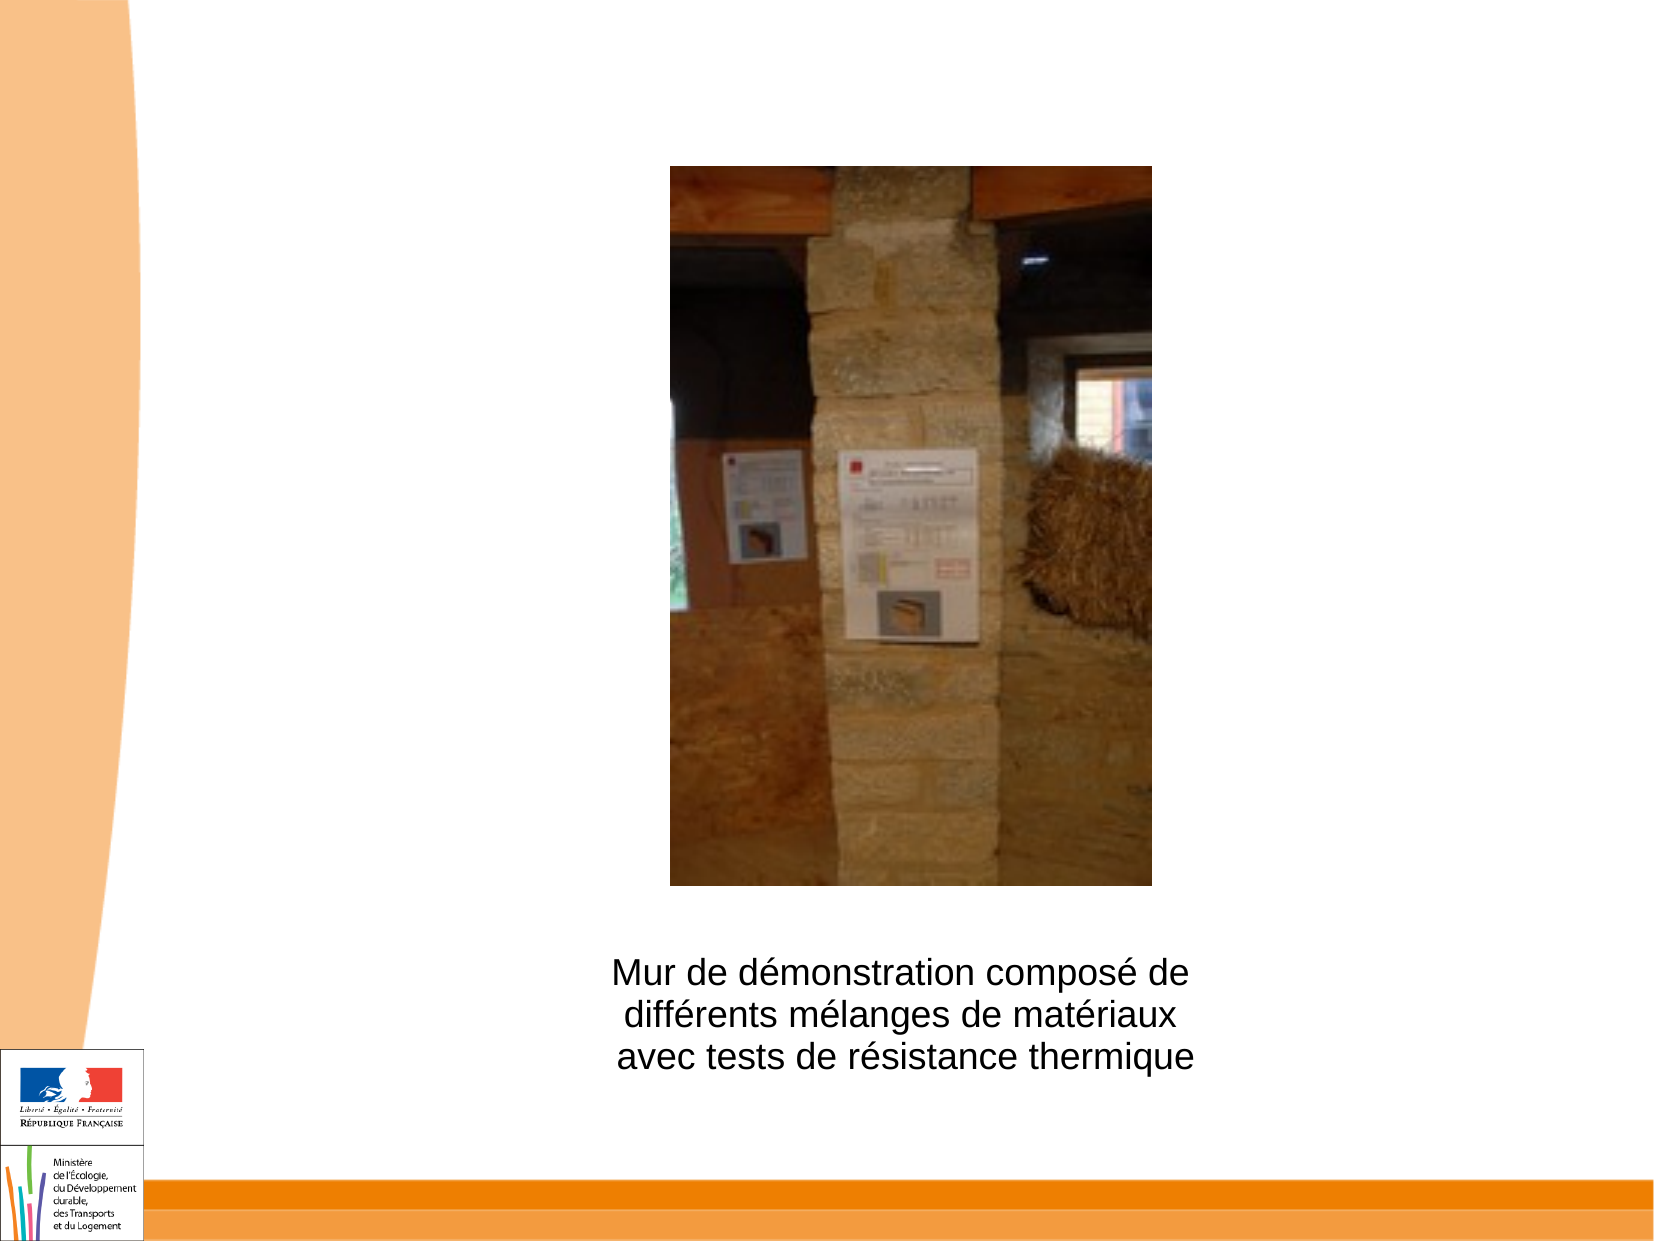

#
Mur de démonstration composé de différents mélanges de matériaux
 avec tests de résistance thermique